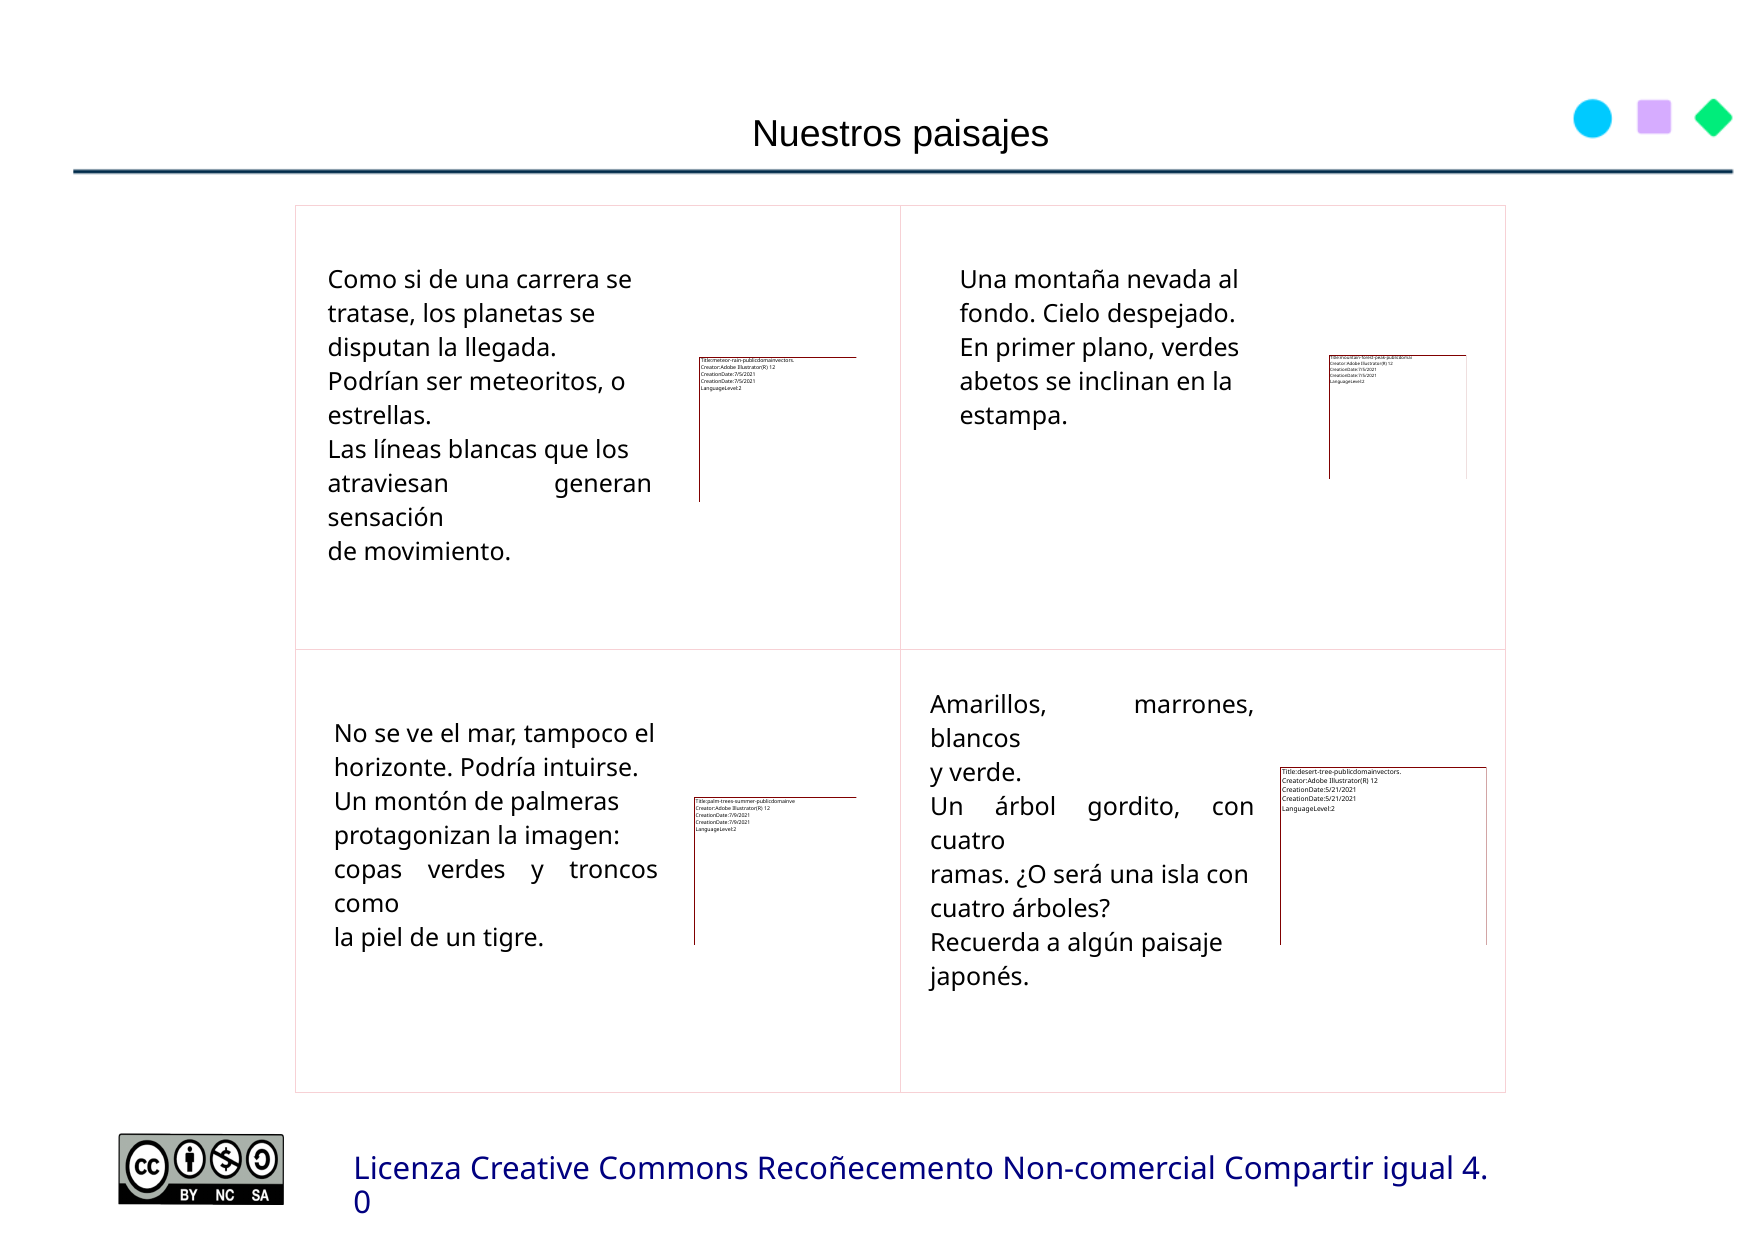

Nuestros paisajes
| | |
| --- | --- |
| | |
Como si de una carrera se
tratase, los planetas se
disputan la llegada.
Podrían ser meteoritos, o
estrellas.
Las líneas blancas que los
atraviesan generan sensación
de movimiento.
Una montaña nevada al
fondo. Cielo despejado.
En primer plano, verdes
abetos se inclinan en la
estampa.
Amarillos, marrones, blancos
y verde.
Un árbol gordito, con cuatro
ramas. ¿O será una isla con
cuatro árboles?
Recuerda a algún paisaje
japonés.
No se ve el mar, tampoco el
horizonte. Podría intuirse.
Un montón de palmeras
protagonizan la imagen:
copas verdes y troncos como
la piel de un tigre.
Licenza Creative Commons Recoñecemento Non-comercial Compartir igual 4.0